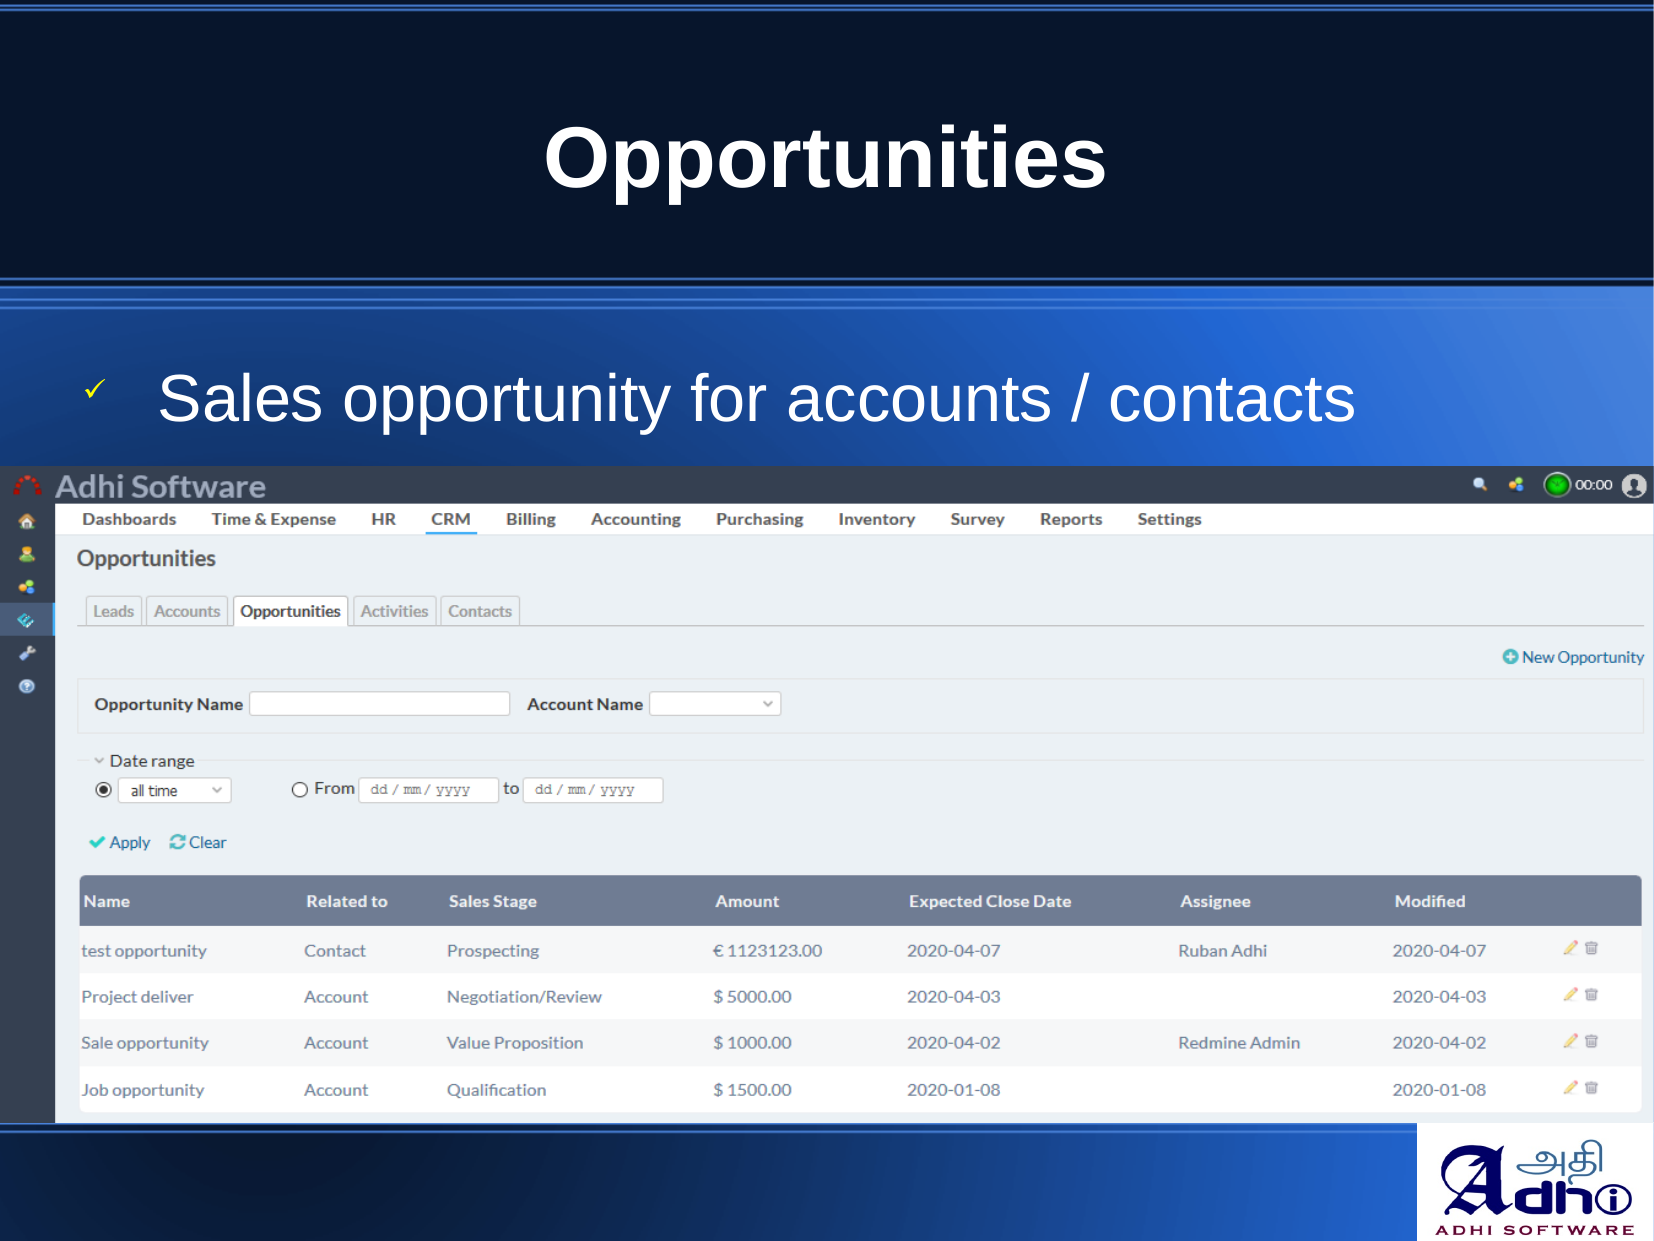

# Opportunities
Sales opportunity for accounts / contacts